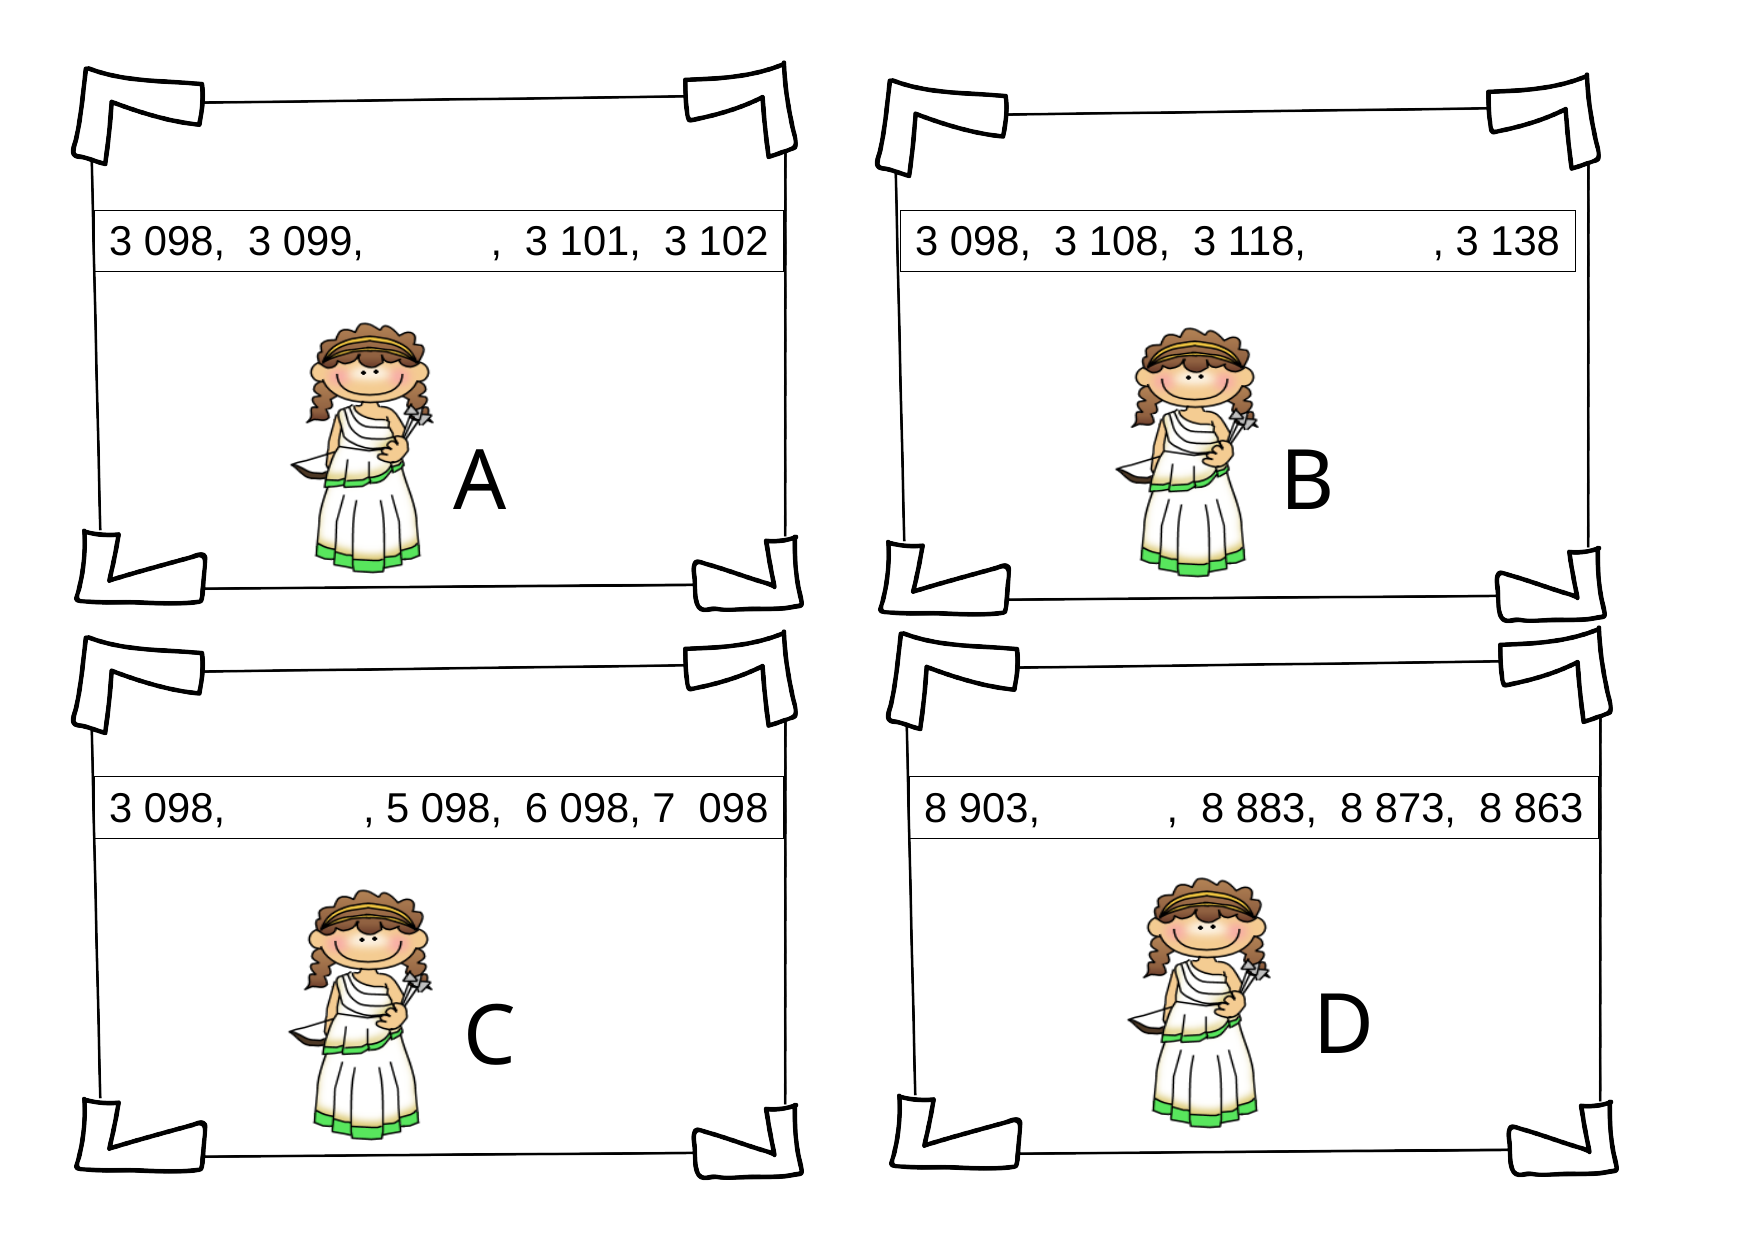

3 098, 3 099, , 3 101, 3 102
3 098, 3 108, 3 118, , 3 138
A
B
3 098, , 5 098, 6 098, 7 098
8 903, , 8 883, 8 873, 8 863
D
C